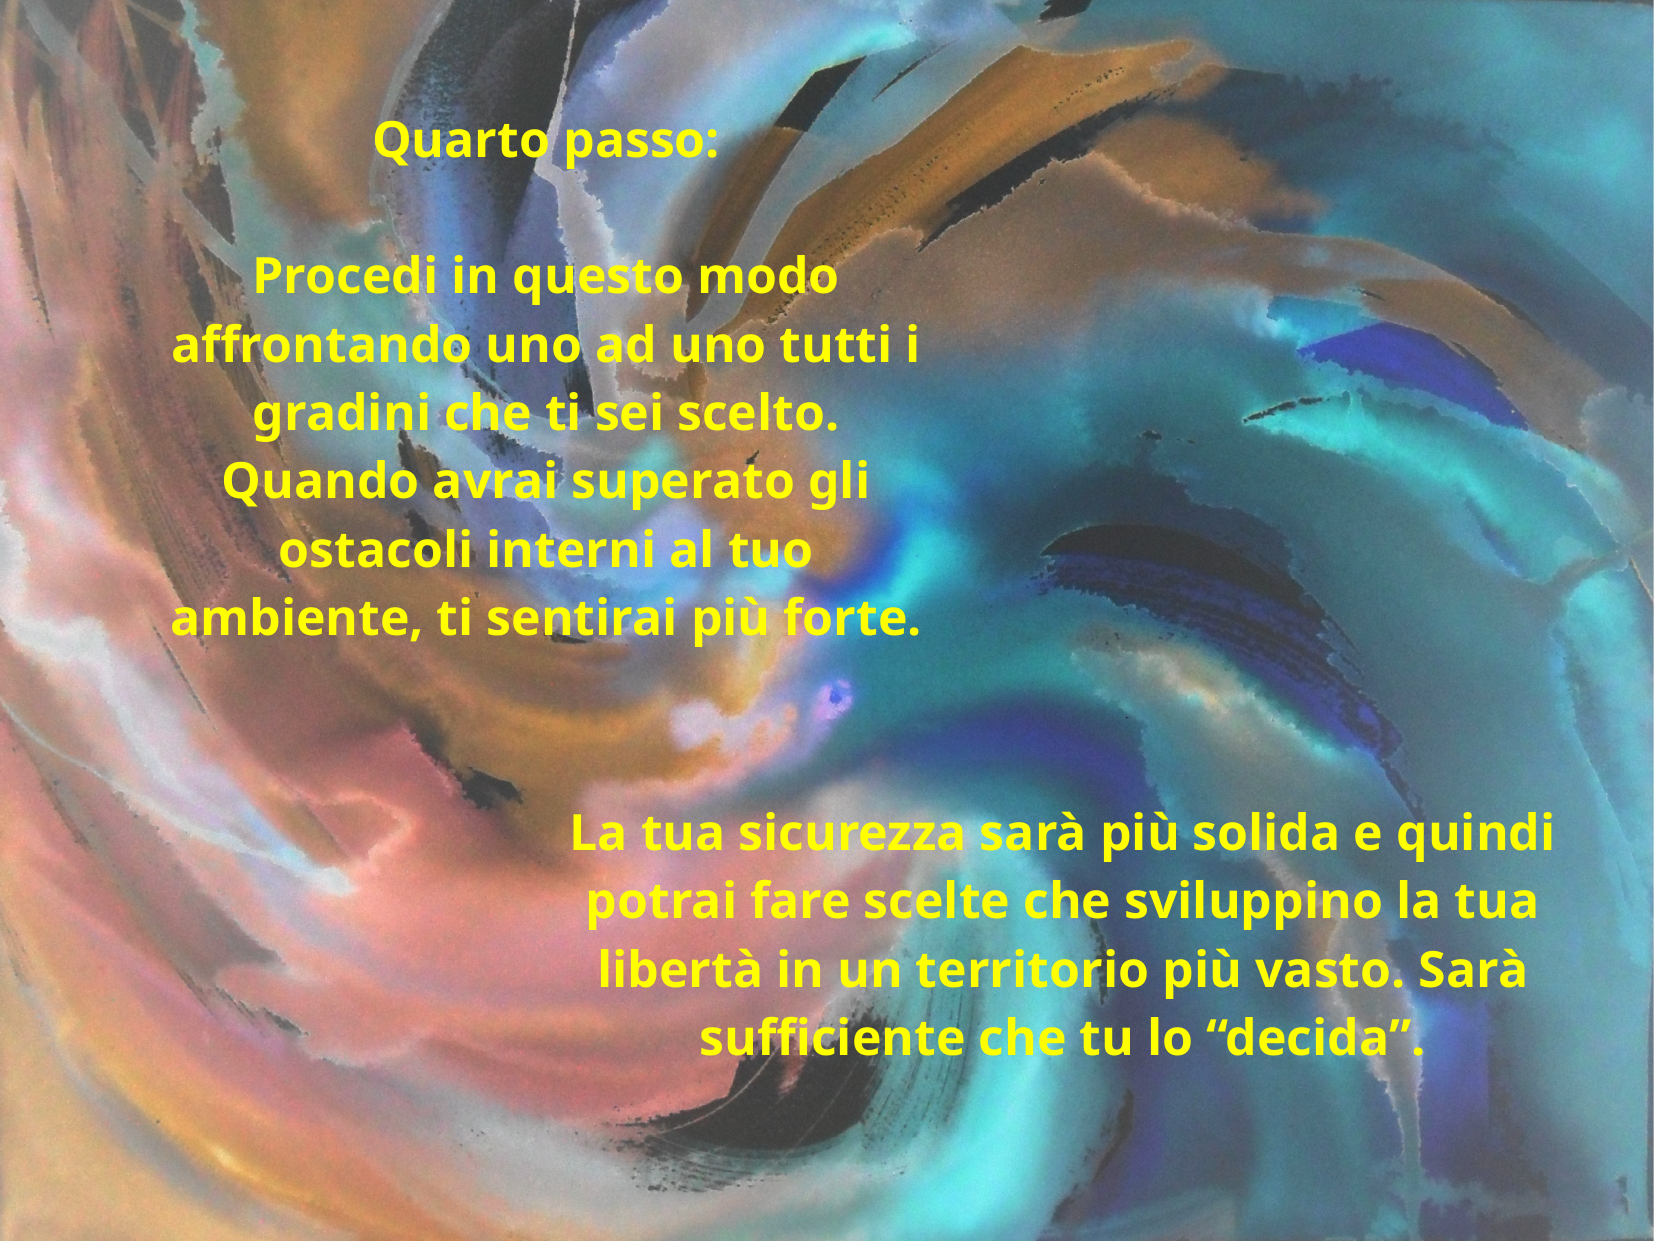

# Quarto passo: Procedi in questo modo affrontando uno ad uno tutti i gradini che ti sei scelto. Quando avrai superato gli ostacoli interni al tuo ambiente, ti sentirai più forte.
La tua sicurezza sarà più solida e quindi potrai fare scelte che sviluppino la tua libertà in un territorio più vasto. Sarà sufficiente che tu lo “decida”.